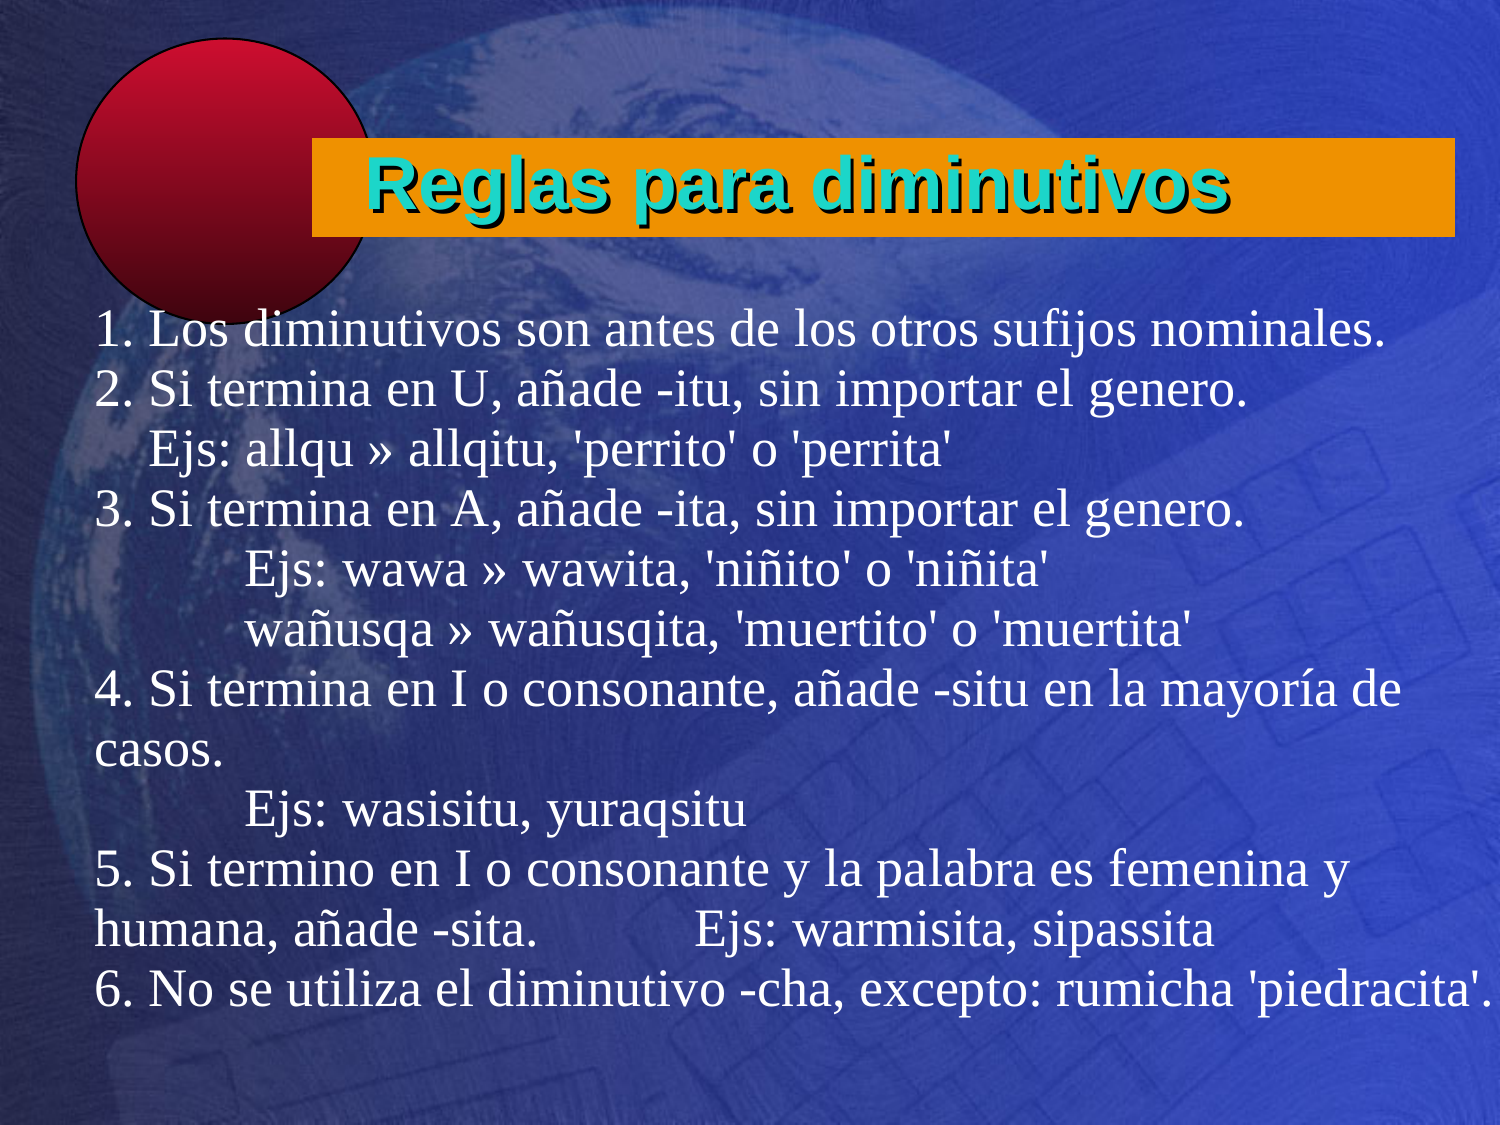

# Reglas para diminutivos
1. Los diminutivos son antes de los otros sufijos nominales.
2. Si termina en U, añade -itu, sin importar el genero.
 Ejs: allqu » allqitu, 'perrito' o 'perrita'
3. Si termina en A, añade -ita, sin importar el genero.
	Ejs: wawa » wawita, 'niñito' o 'niñita'
	wañusqa » wañusqita, 'muertito' o 'muertita'
4. Si termina en I o consonante, añade -situ en la mayoría de casos.
	Ejs: wasisitu, yuraqsitu
5. Si termino en I o consonante y la palabra es femenina y humana, añade -sita. 	Ejs: warmisita, sipassita
6. No se utiliza el diminutivo -cha, excepto: rumicha 'piedracita'.